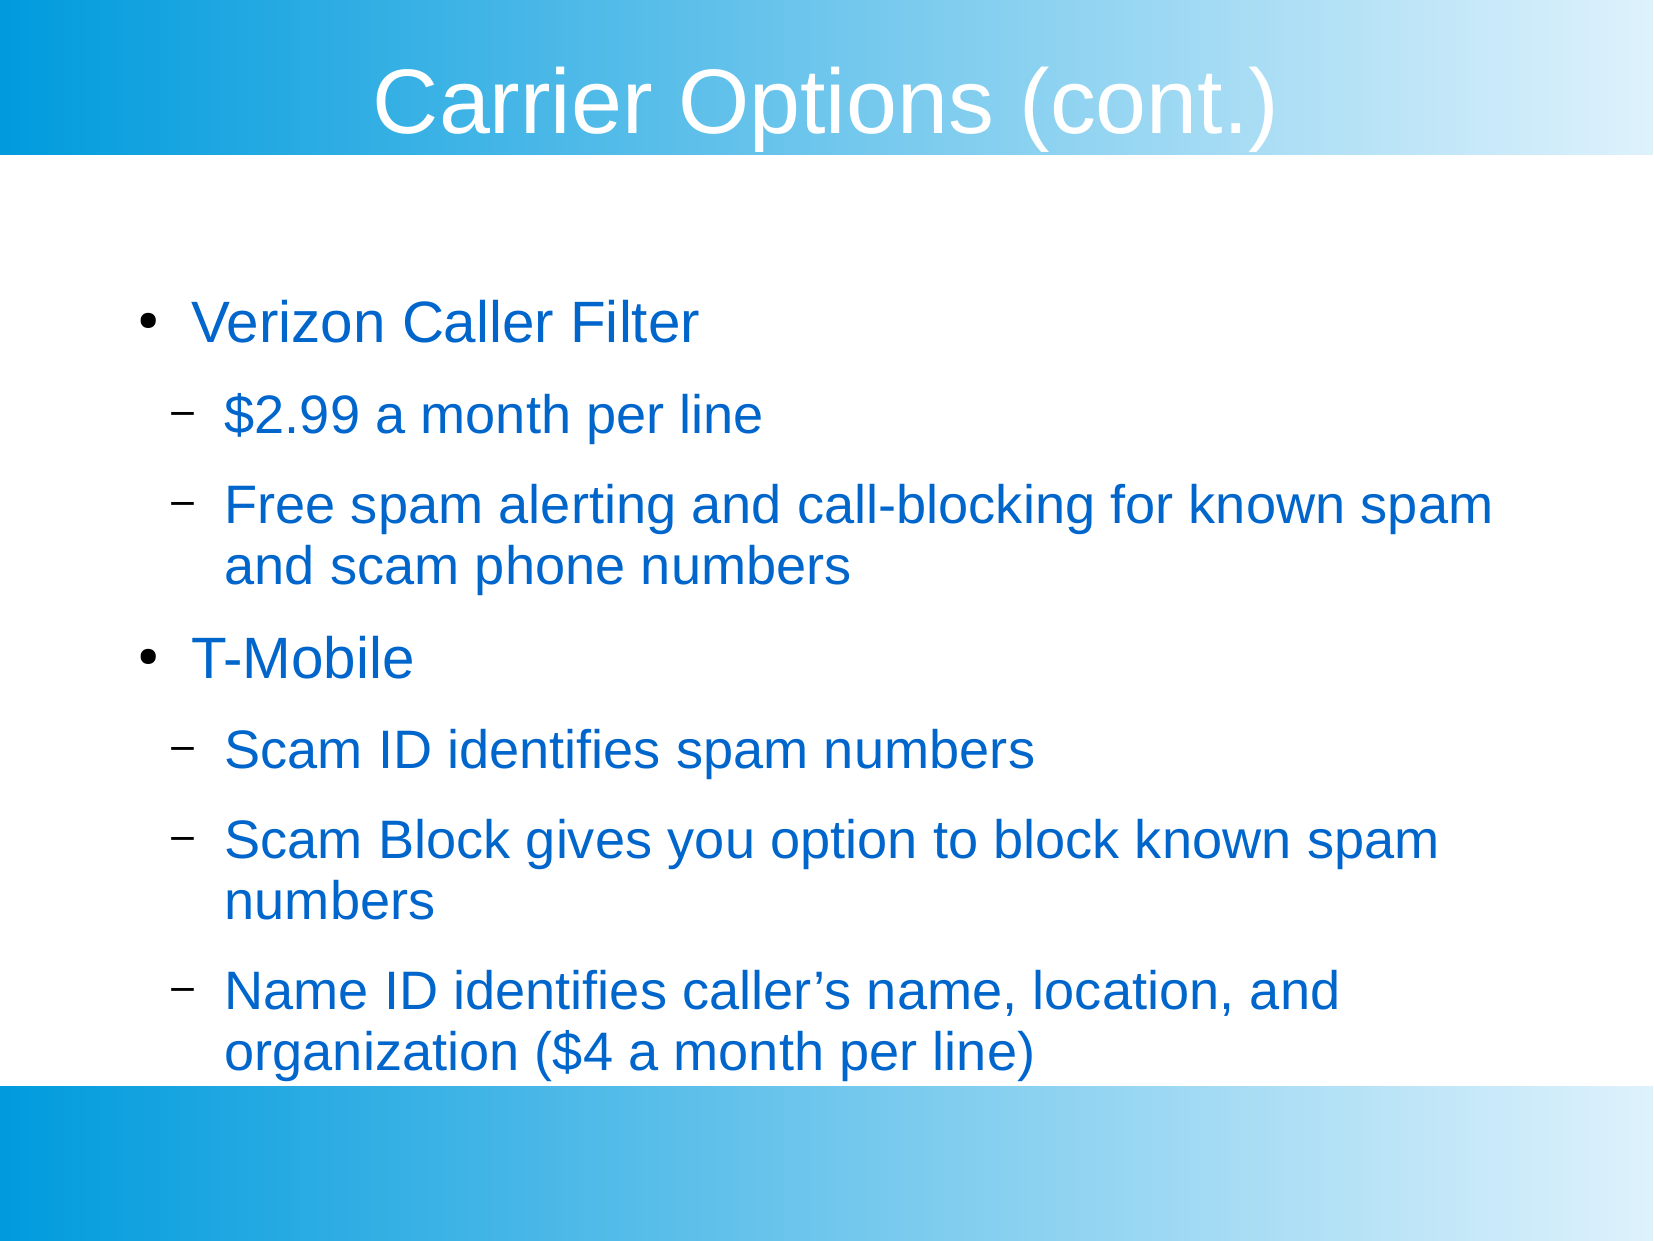

# Carrier Options (cont.)
Verizon Caller Filter
$2.99 a month per line
Free spam alerting and call-blocking for known spam and scam phone numbers
T-Mobile
Scam ID identifies spam numbers
Scam Block gives you option to block known spam numbers
Name ID identifies caller’s name, location, and organization ($4 a month per line)